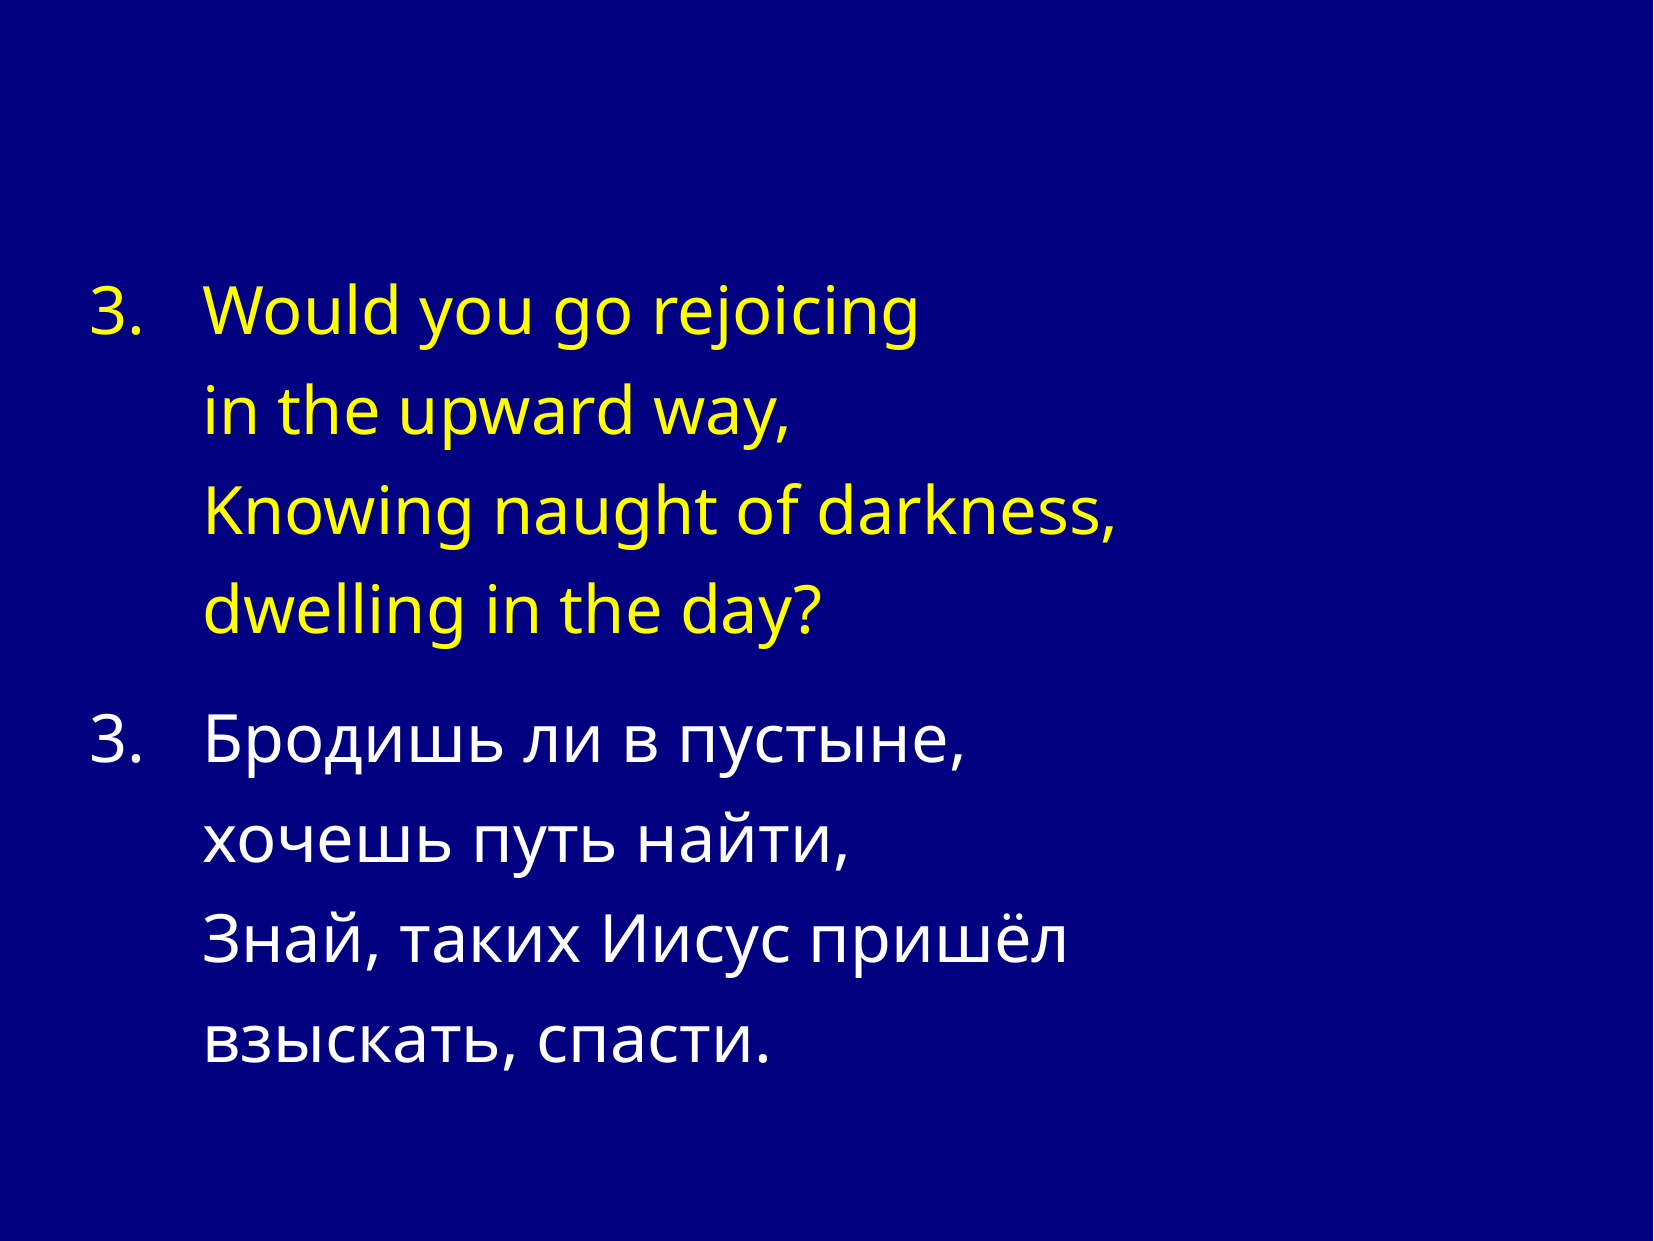

3.	Would you go rejoicing
	in the upward way,
	Knowing naught of darkness,
	dwelling in the day?
3.	Бродишь ли в пустыне,
	хочешь путь найти,
	Знай, таких Иисус пришёл
	взыскать, спасти.